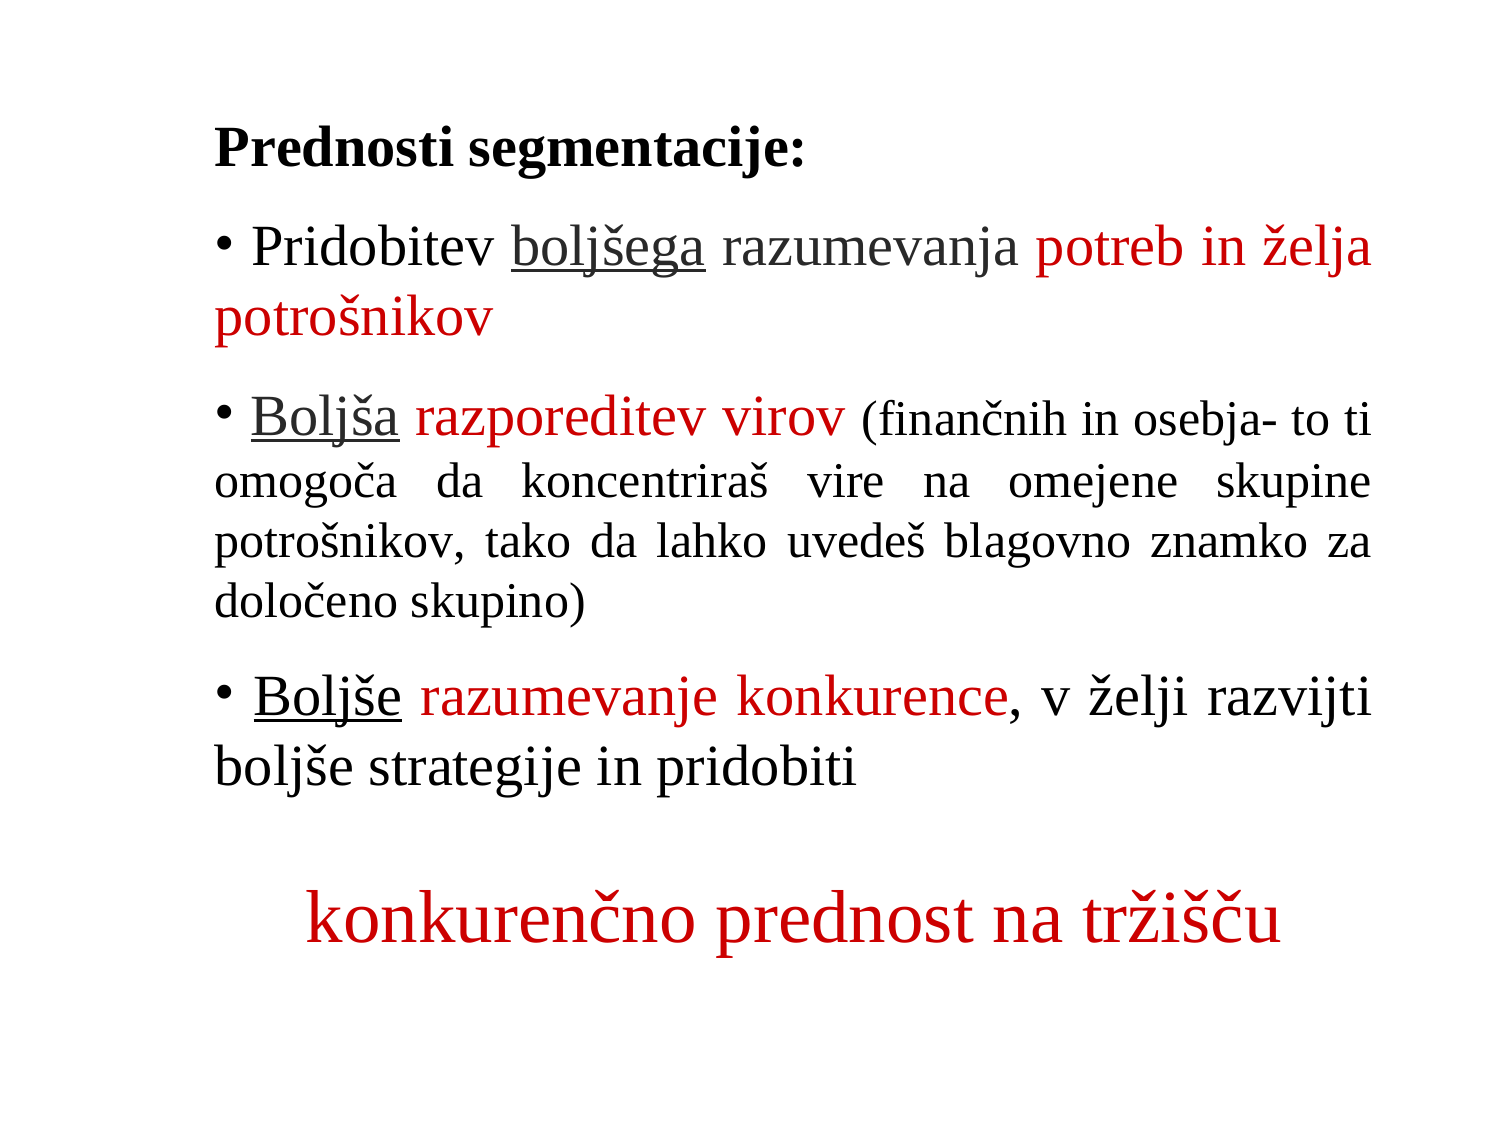

Prednosti segmentacije:
 Pridobitev boljšega razumevanja potreb in želja potrošnikov
 Boljša razporeditev virov (finančnih in osebja- to ti omogoča da koncentriraš vire na omejene skupine potrošnikov, tako da lahko uvedeš blagovno znamko za določeno skupino)
 Boljše razumevanje konkurence, v želji razvijti boljše strategije in pridobiti
konkurenčno prednost na tržišču